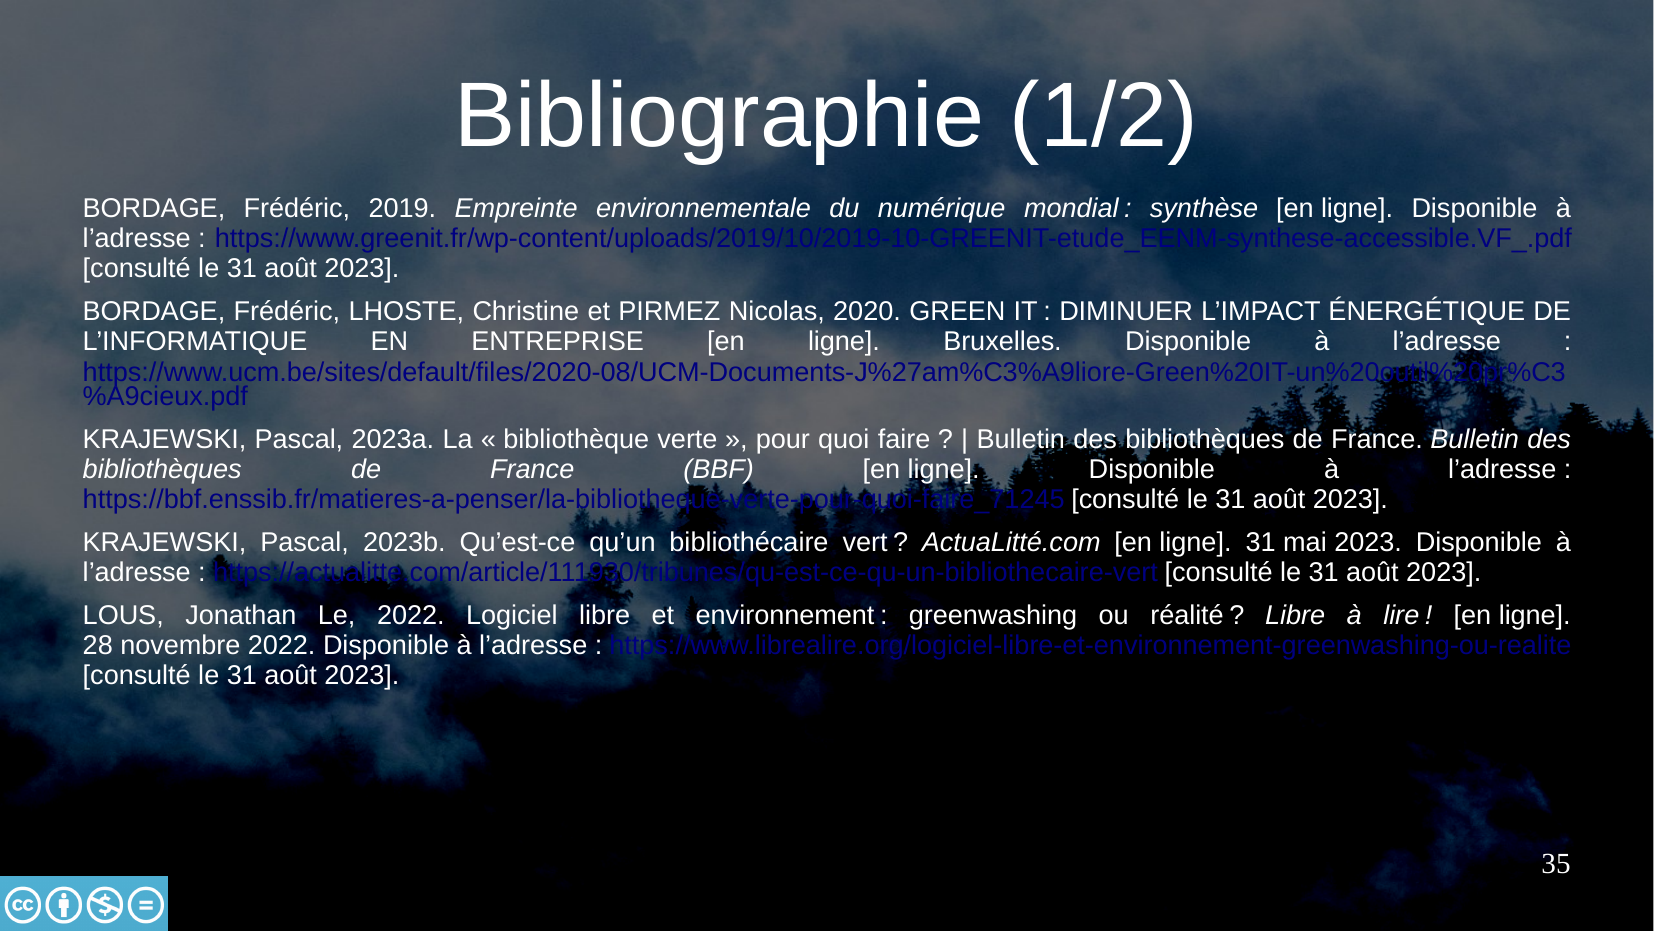

# Bibliographie (1/2)
BORDAGE, Frédéric, 2019. Empreinte environnementale du numérique mondial : synthèse [en ligne]. Disponible à l’adresse : https://www.greenit.fr/wp-content/uploads/2019/10/2019-10-GREENIT-etude_EENM-synthese-accessible.VF_.pdf [consulté le 31 août 2023].
BORDAGE, Frédéric, LHOSTE, Christine et PIRMEZ Nicolas, 2020. GREEN IT : DIMINUER L’IMPACT ÉNERGÉTIQUE DE L’INFORMATIQUE EN ENTREPRISE [en ligne]. Bruxelles. Disponible à l’adresse : https://www.ucm.be/sites/default/files/2020-08/UCM-Documents-J%27am%C3%A9liore-Green%20IT-un%20outil%20pr%C3%A9cieux.pdf
KRAJEWSKI, Pascal, 2023a. La « bibliothèque verte », pour quoi faire ? | Bulletin des bibliothèques de France. Bulletin des bibliothèques de France (BBF) [en ligne]. Disponible à l’adresse : https://bbf.enssib.fr/matieres-a-penser/la-bibliotheque-verte-pour-quoi-faire_71245 [consulté le 31 août 2023].
KRAJEWSKI, Pascal, 2023b. Qu’est-ce qu’un bibliothécaire vert ? ActuaLitté.com [en ligne]. 31 mai 2023. Disponible à l’adresse : https://actualitte.com/article/111930/tribunes/qu-est-ce-qu-un-bibliothecaire-vert [consulté le 31 août 2023].
LOUS, Jonathan Le, 2022. Logiciel libre et environnement : greenwashing ou réalité ? Libre à lire ! [en ligne]. 28 novembre 2022. Disponible à l’adresse : https://www.librealire.org/logiciel-libre-et-environnement-greenwashing-ou-realite [consulté le 31 août 2023].
35